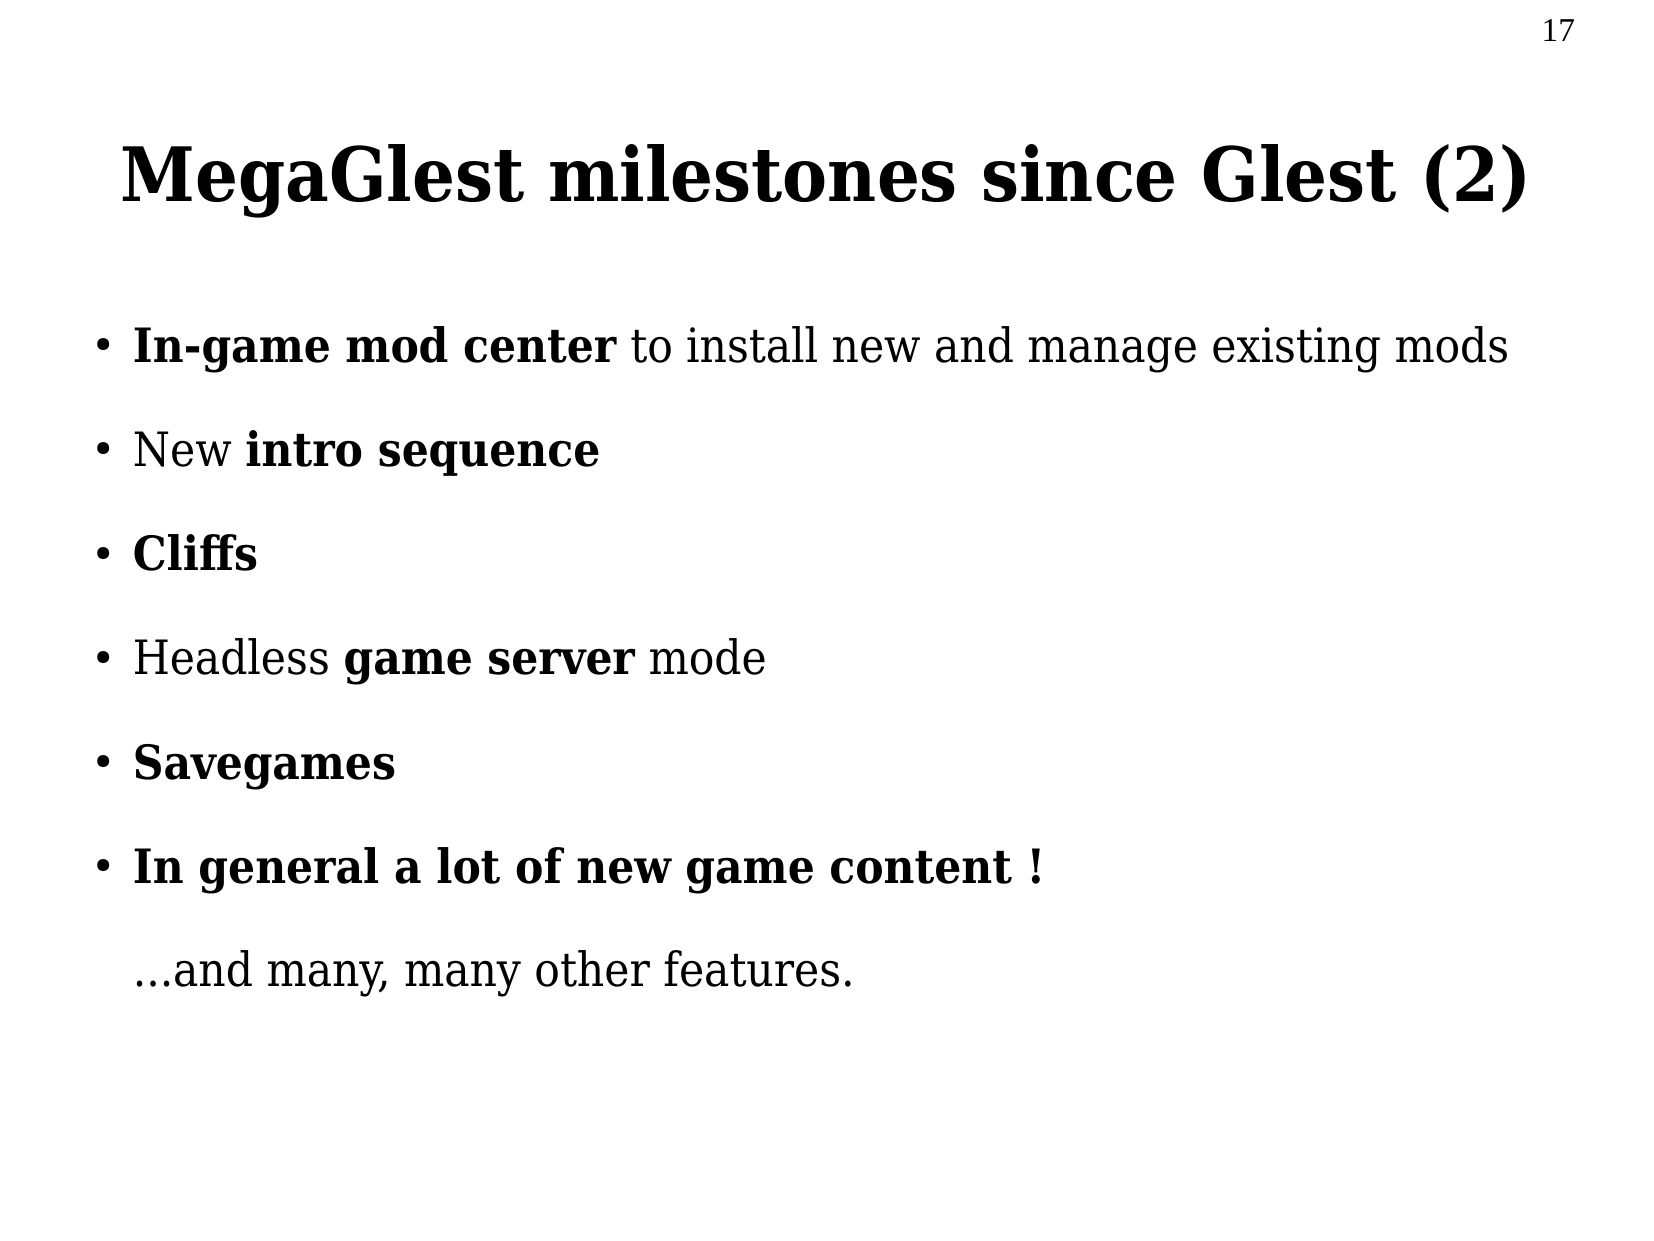

# MegaGlest milestones since Glest (2)
In-game mod center to install new and manage existing mods
New intro sequence
Cliffs
Headless game server mode
Savegames
In general a lot of new game content !
...and many, many other features.